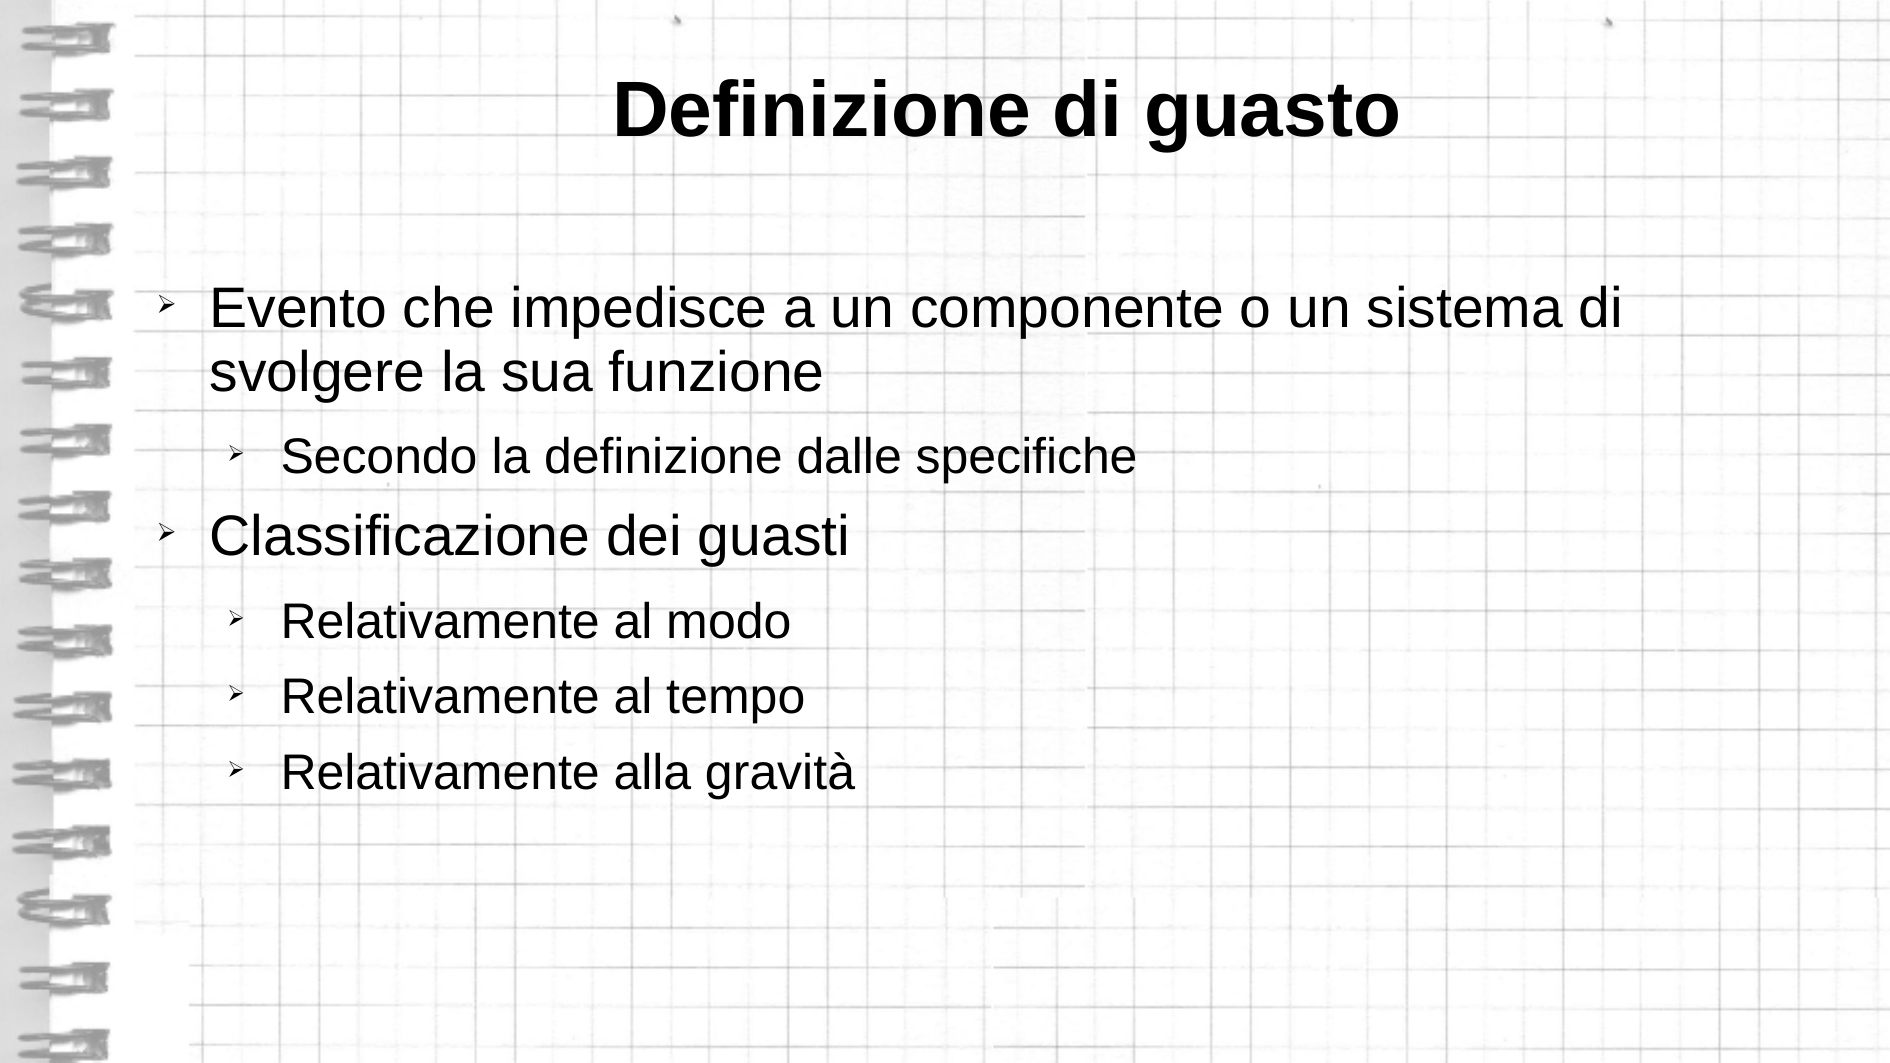

# Definizione di guasto
Evento che impedisce a un componente o un sistema di svolgere la sua funzione
Secondo la definizione dalle specifiche
Classificazione dei guasti
Relativamente al modo
Relativamente al tempo
Relativamente alla gravità